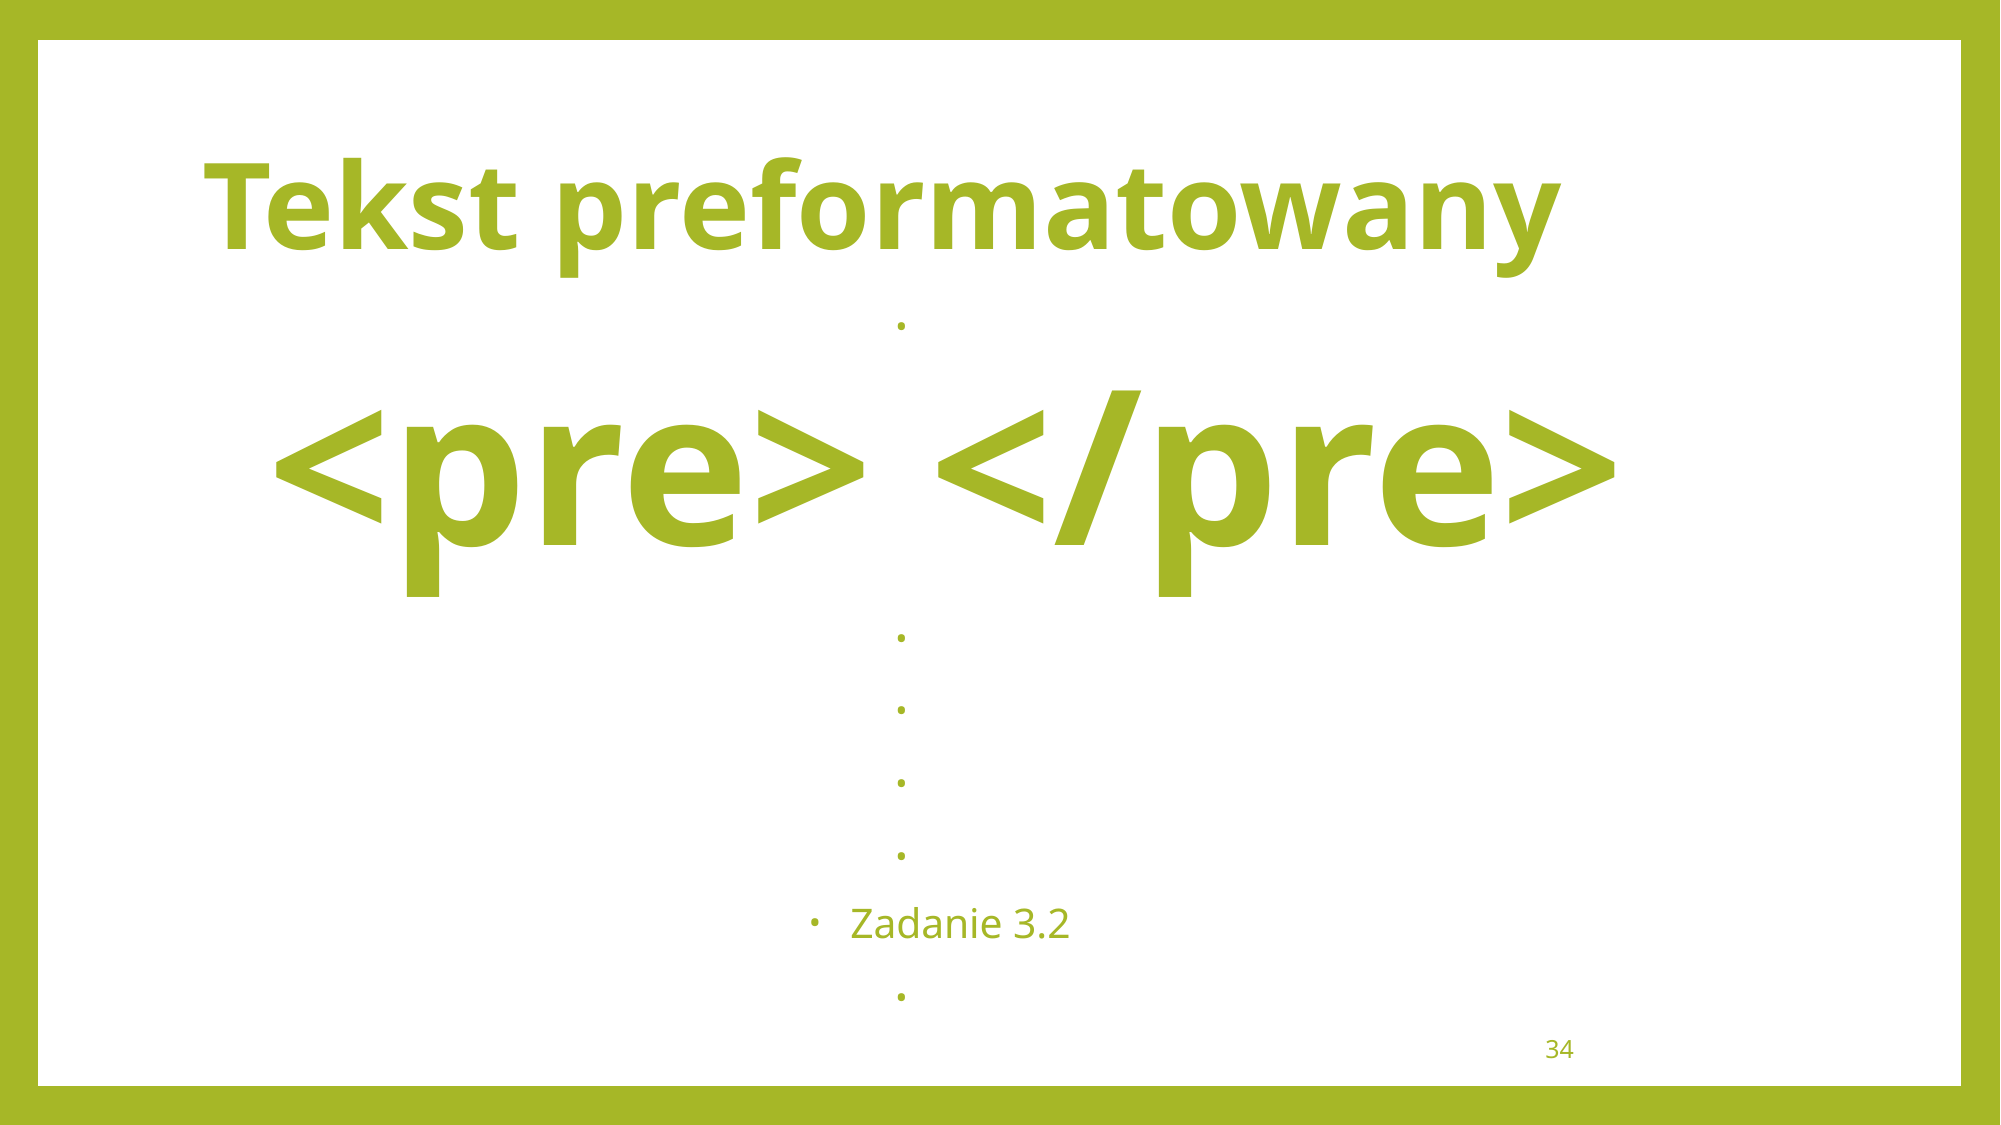

# Tekst preformatowany
<pre> </pre>
Zadanie 3.2